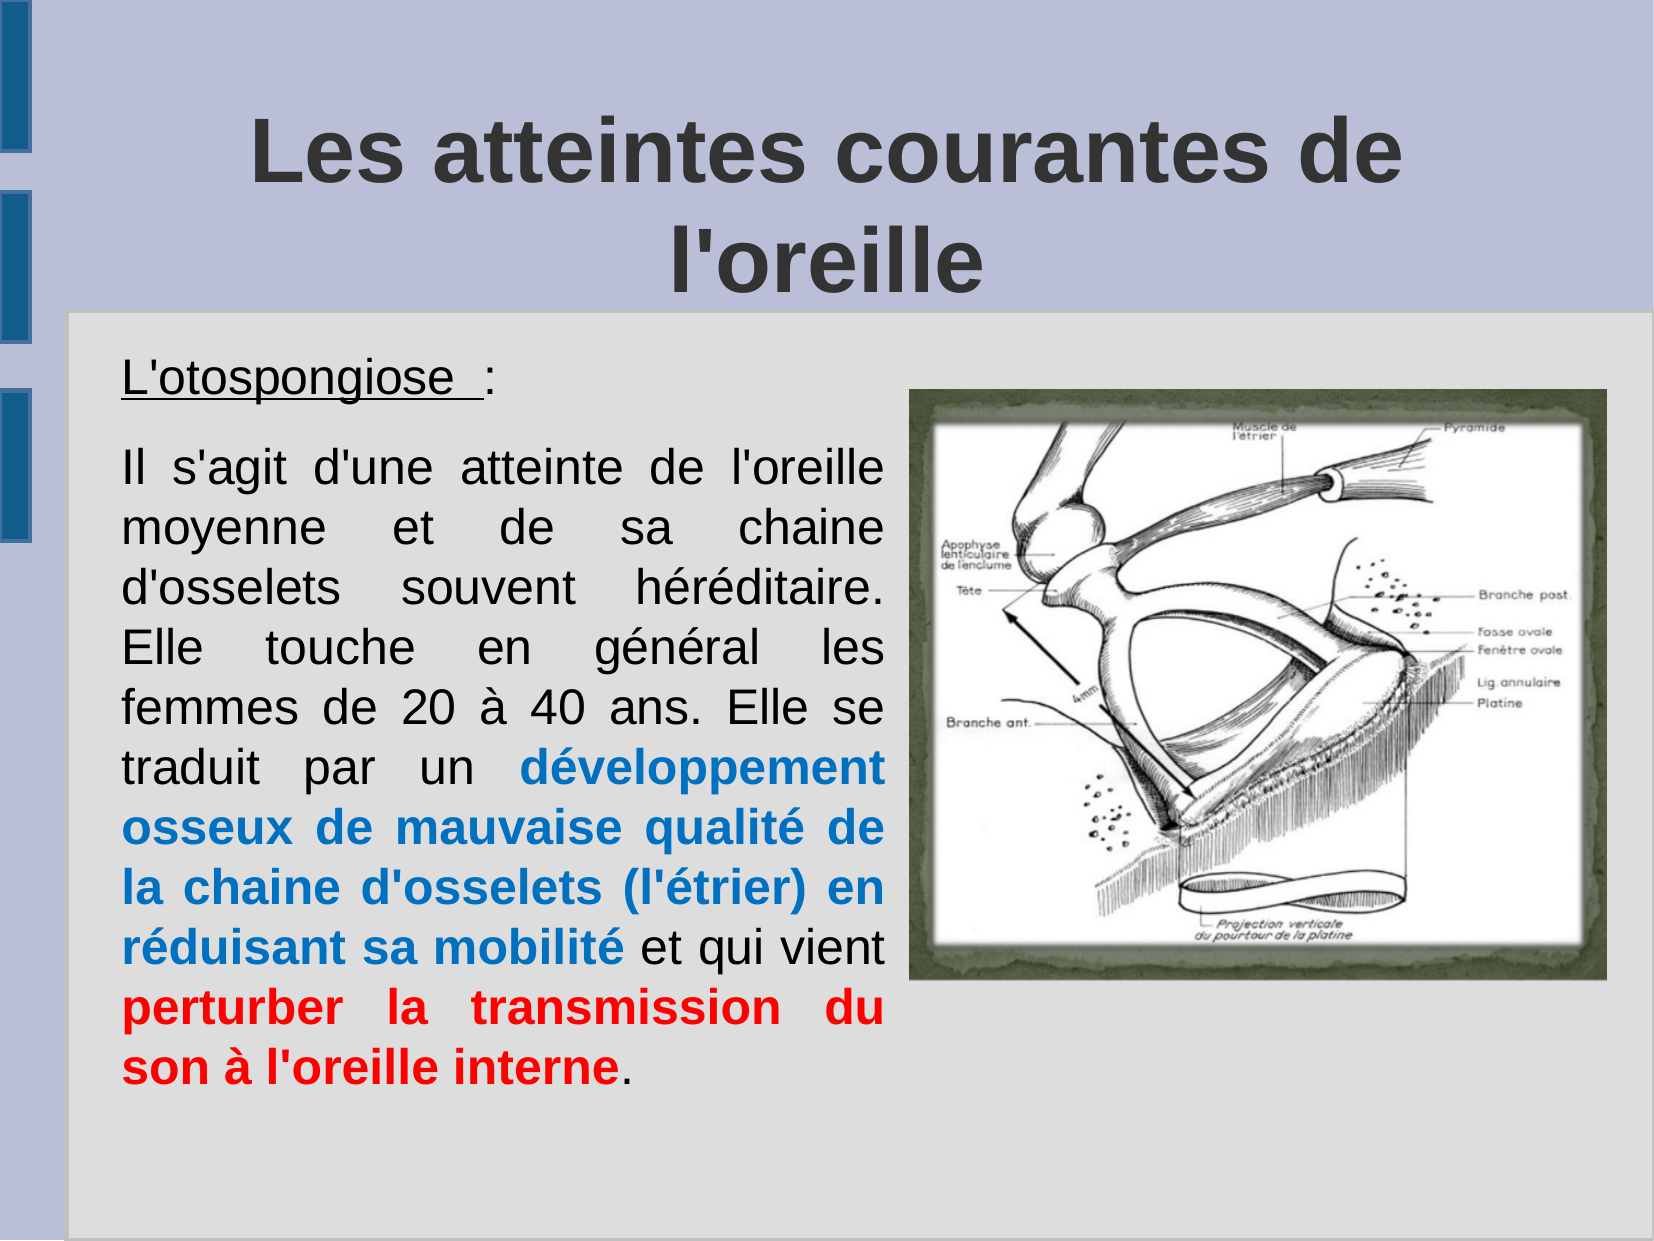

# Les atteintes courantes de l'oreille
L'otospongiose  :
Il s'agit d'une atteinte de l'oreille moyenne et de sa chaine d'osselets souvent héréditaire. Elle touche en général les femmes de 20 à 40 ans. Elle se traduit par un développement osseux de mauvaise qualité de la chaine d'osselets (l'étrier) en réduisant sa mobilité et qui vient perturber la transmission du son à l'oreille interne.